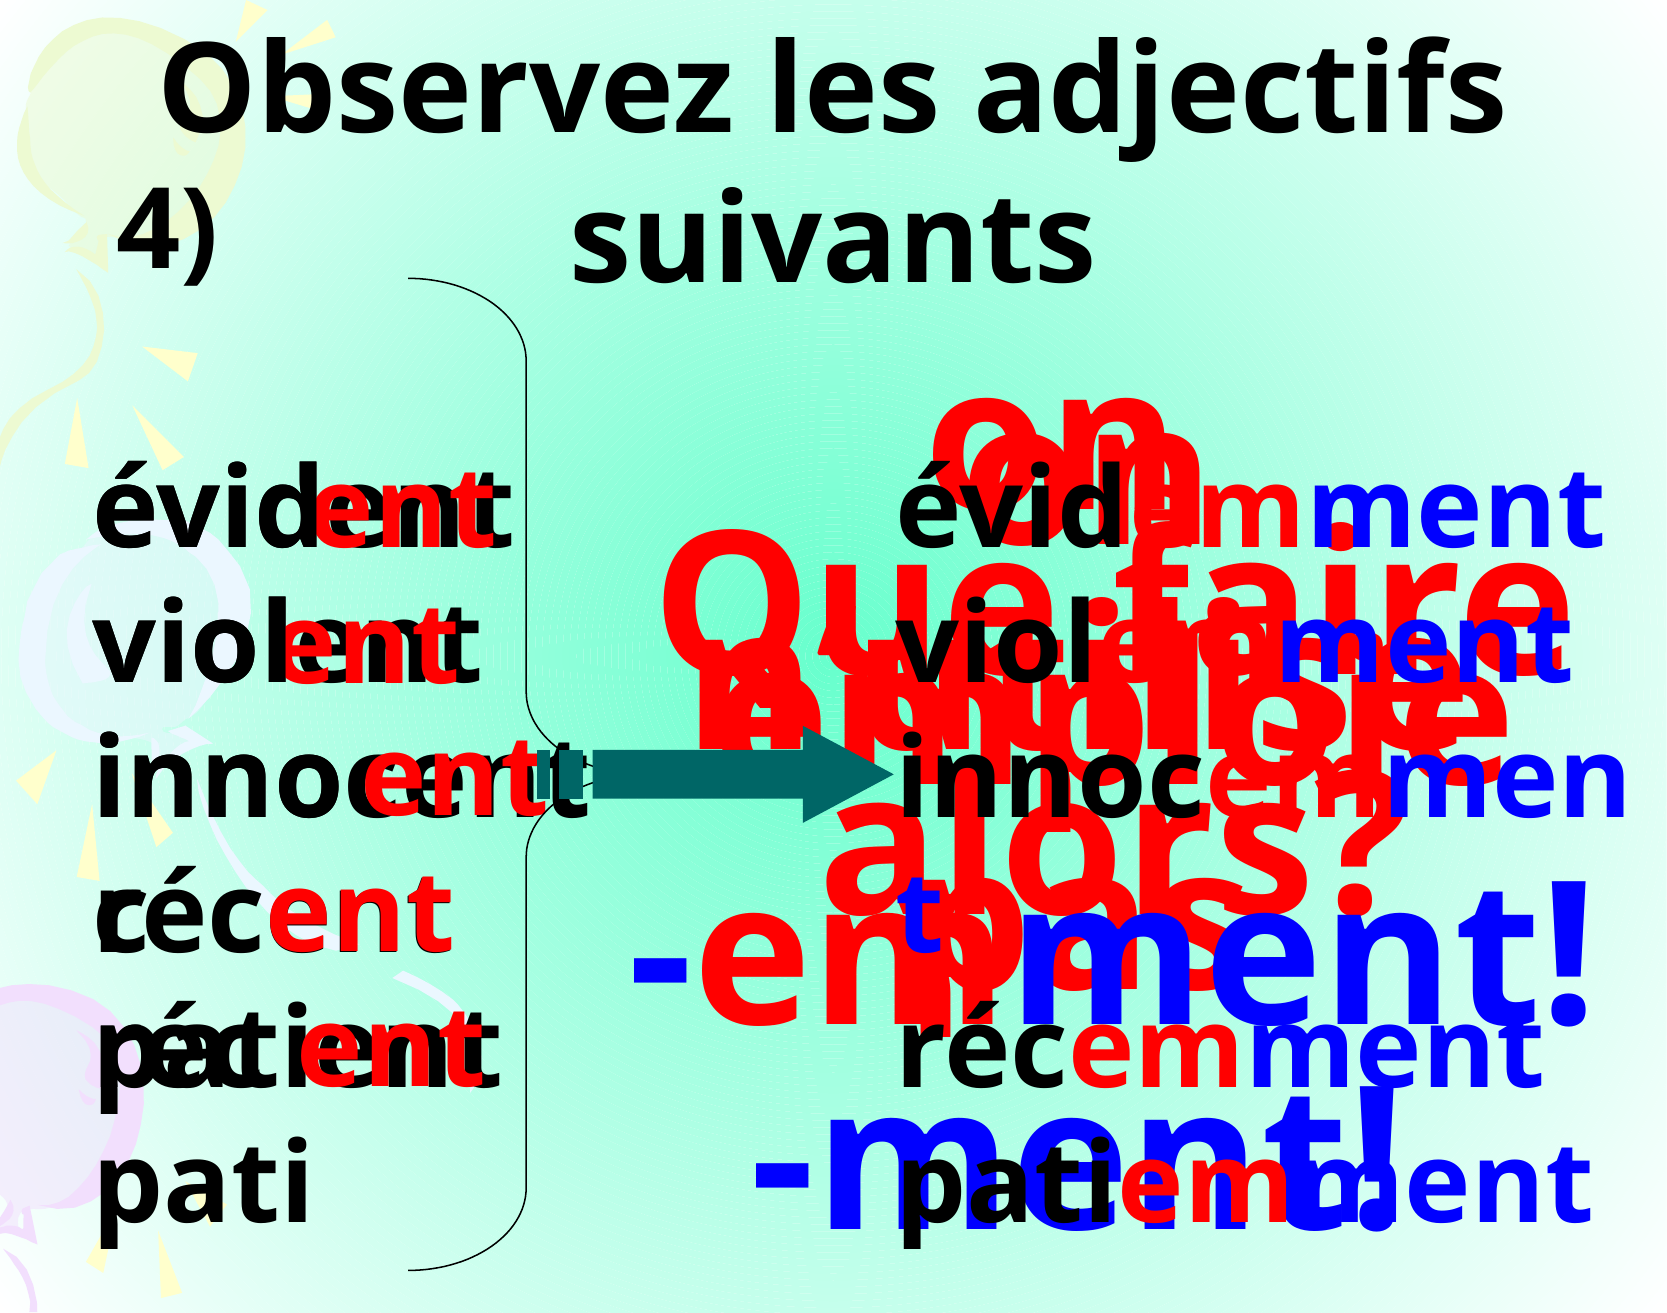

Observez les adjectifs suivants
4)
on
n‘utilise pas
-ment!
on
emploie
-emment!
ent
évident
violent
innocent
récent
patient
évidemment
violemment
innocemment
récemment
patiemment
évid
viol
innoc
réc
pati
Que faire alors?
ent
ent
ent
ent